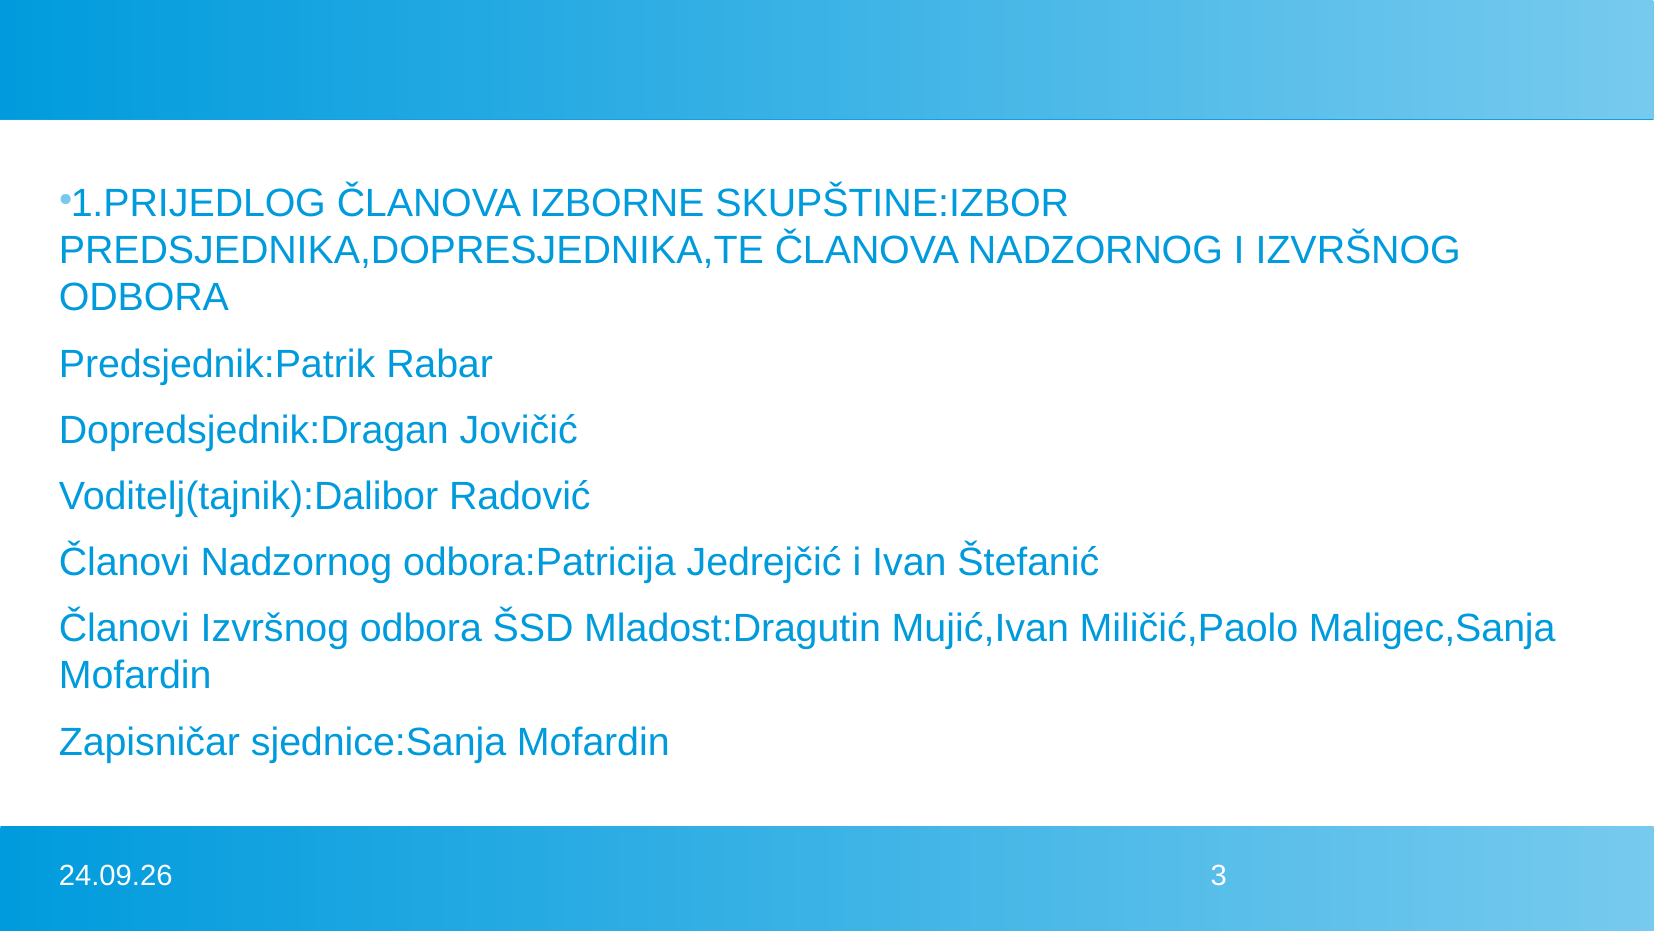

#
1.PRIJEDLOG ČLANOVA IZBORNE SKUPŠTINE:IZBOR PREDSJEDNIKA,DOPRESJEDNIKA,TE ČLANOVA NADZORNOG I IZVRŠNOG ODBORA
Predsjednik:Patrik Rabar
Dopredsjednik:Dragan Jovičić
Voditelj(tajnik):Dalibor Radović
Članovi Nadzornog odbora:Patricija Jedrejčić i Ivan Štefanić
Članovi Izvršnog odbora ŠSD Mladost:Dragutin Mujić,Ivan Miličić,Paolo Maligec,Sanja Mofardin
Zapisničar sjednice:Sanja Mofardin